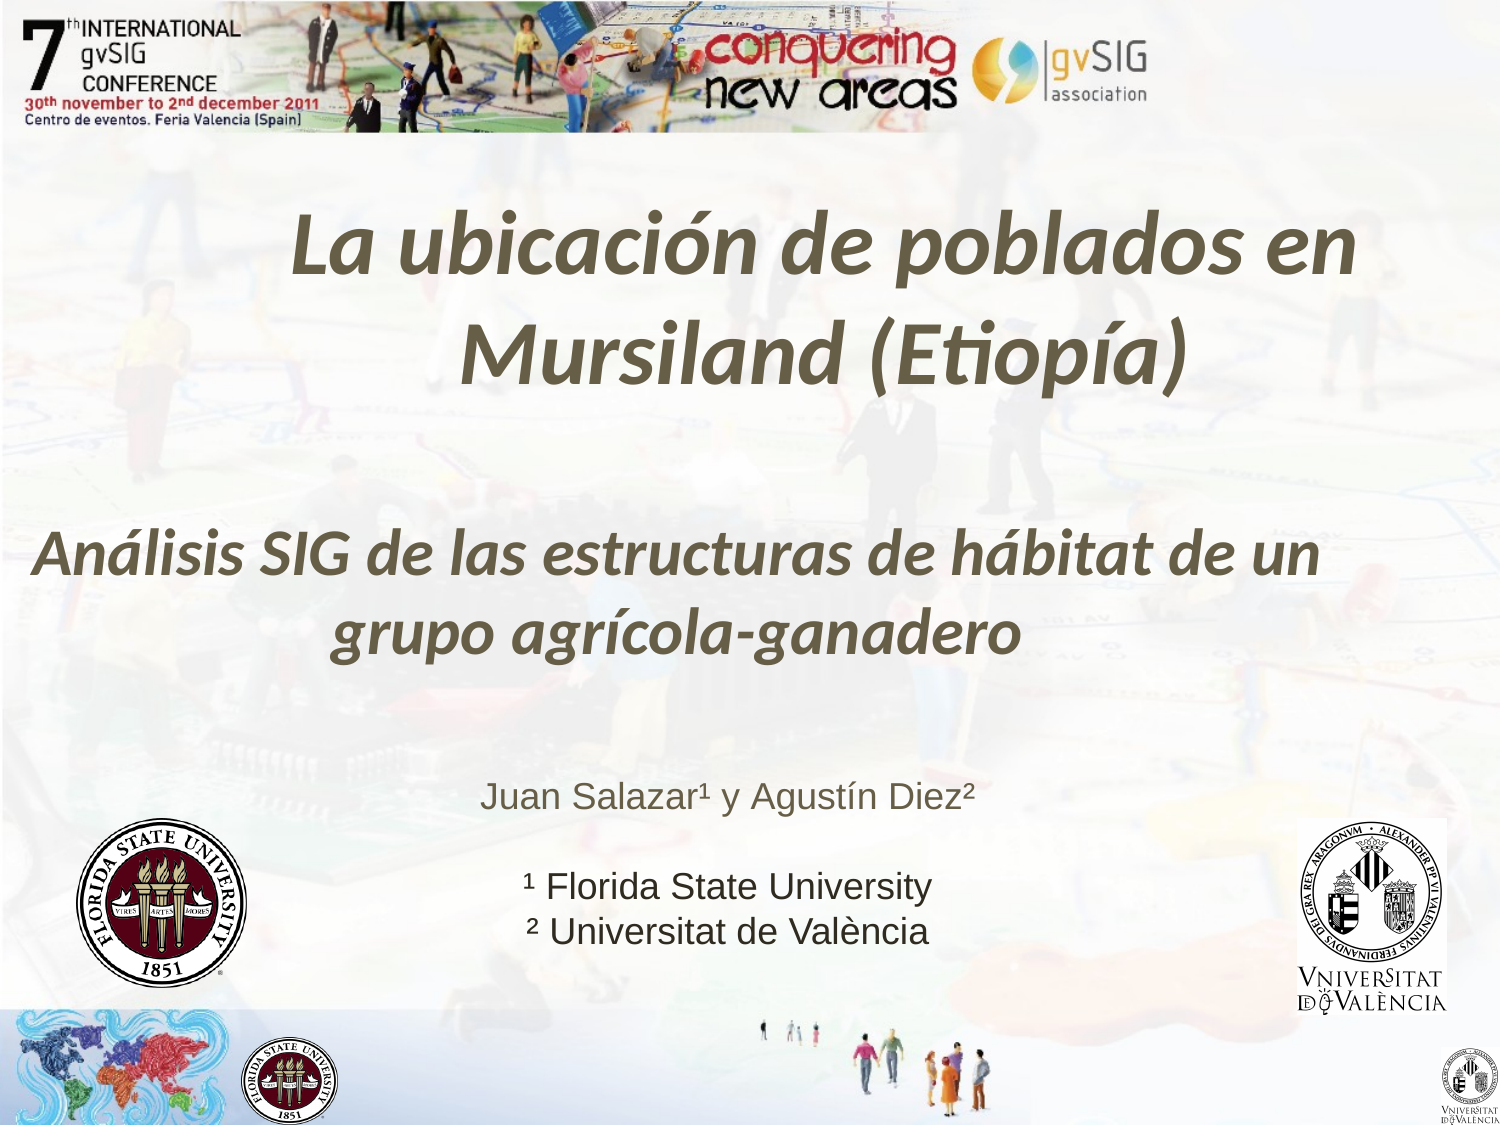

# La ubicación de poblados en Mursiland (Etiopía)
Análisis SIG de las estructuras de hábitat de un grupo agrícola-ganadero
Juan Salazar¹ y Agustín Diez²
¹ Florida State University
² Universitat de València